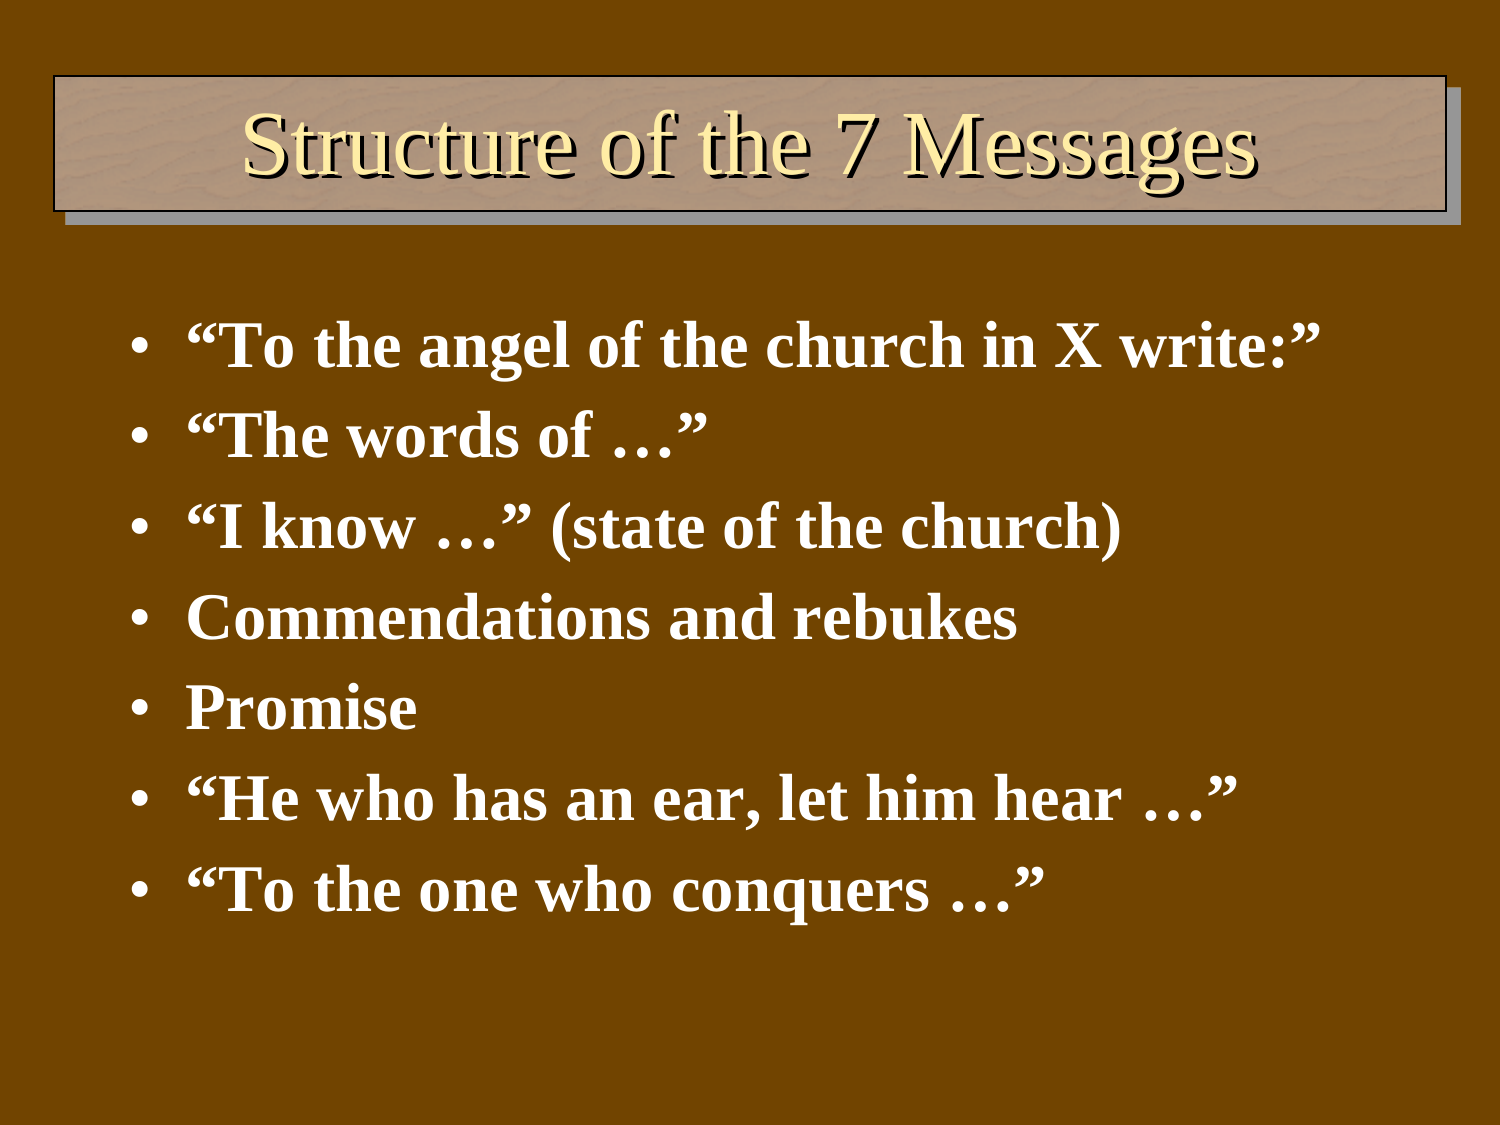

# Structure of the 7 Messages
“To the angel of the church in X write:”
“The words of …”
“I know …” (state of the church)
Commendations and rebukes
Promise
“He who has an ear, let him hear …”
“To the one who conquers …”